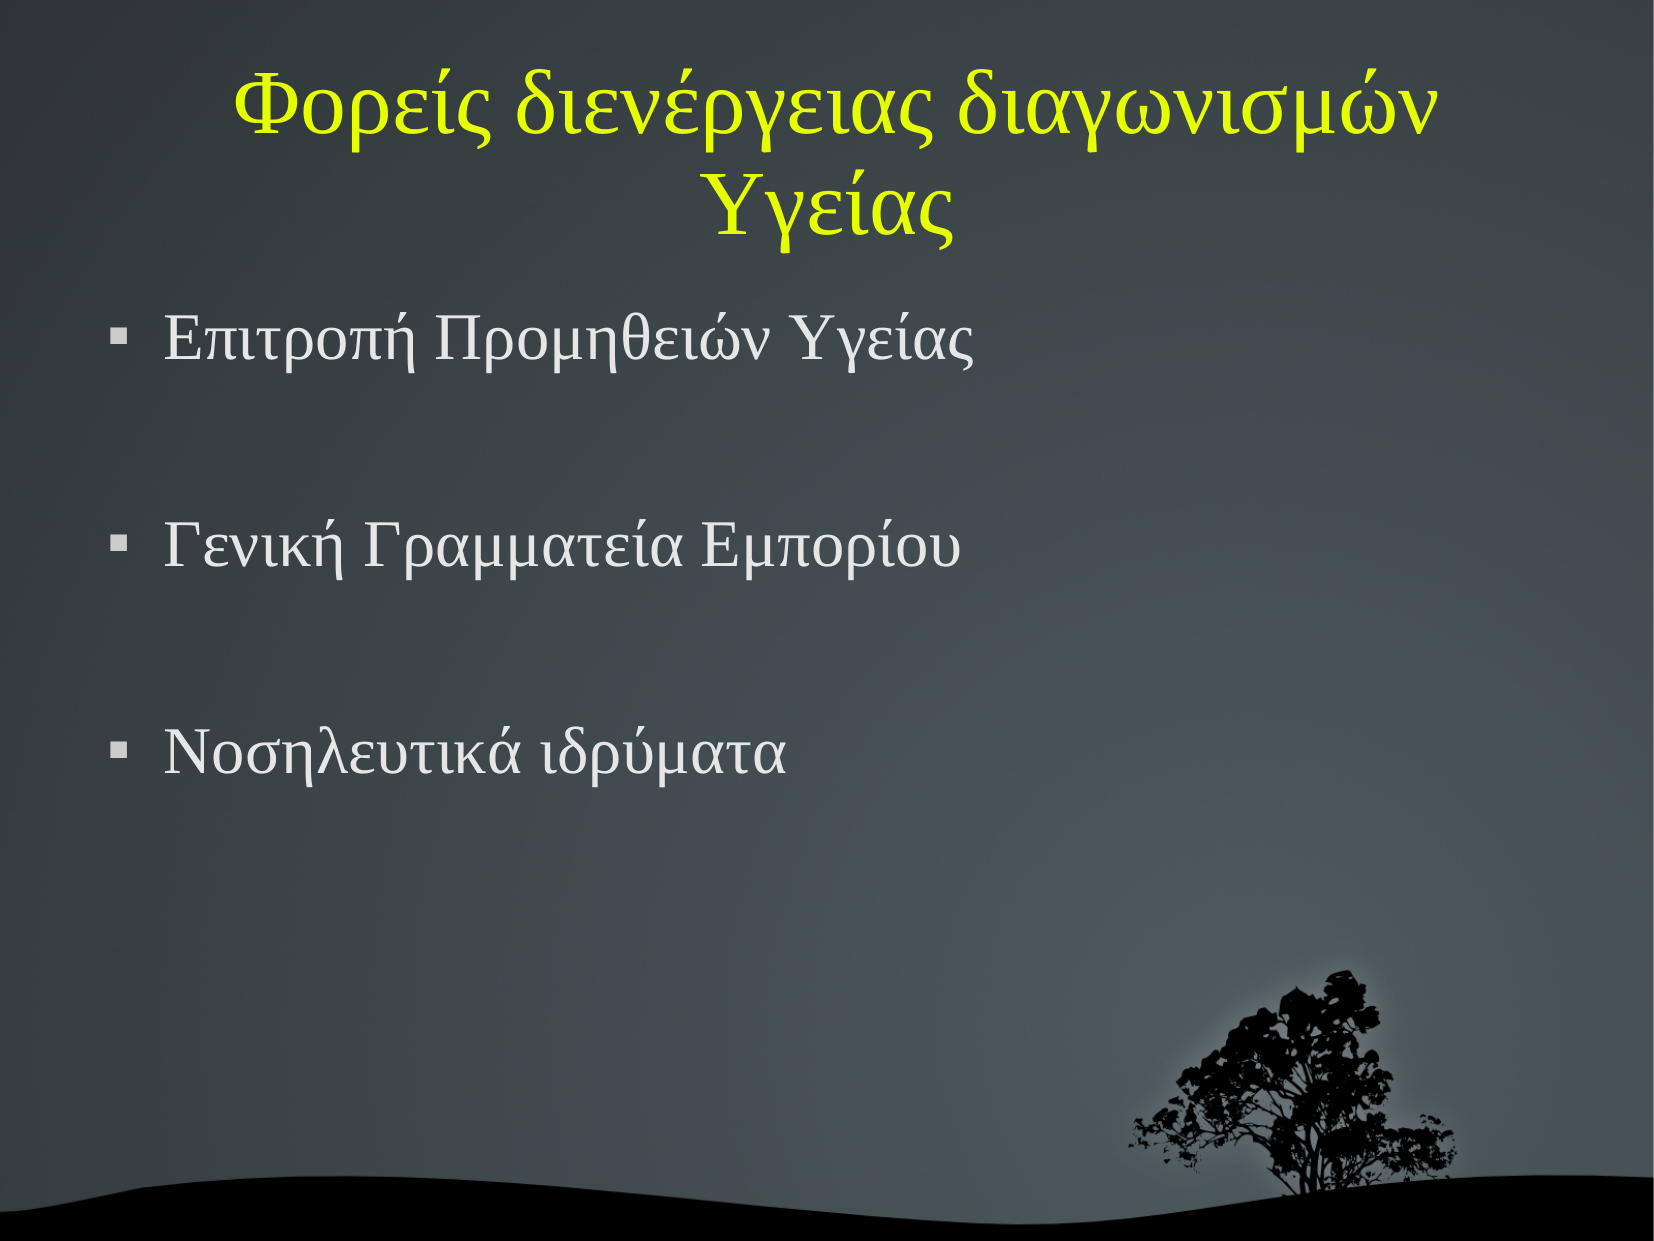

Φορείς διενέργειας διαγωνισμών Υγείας
# Επιτροπή Προμηθειών Υγείας
Γενική Γραμματεία Εμπορίου
Νοσηλευτικά ιδρύματα